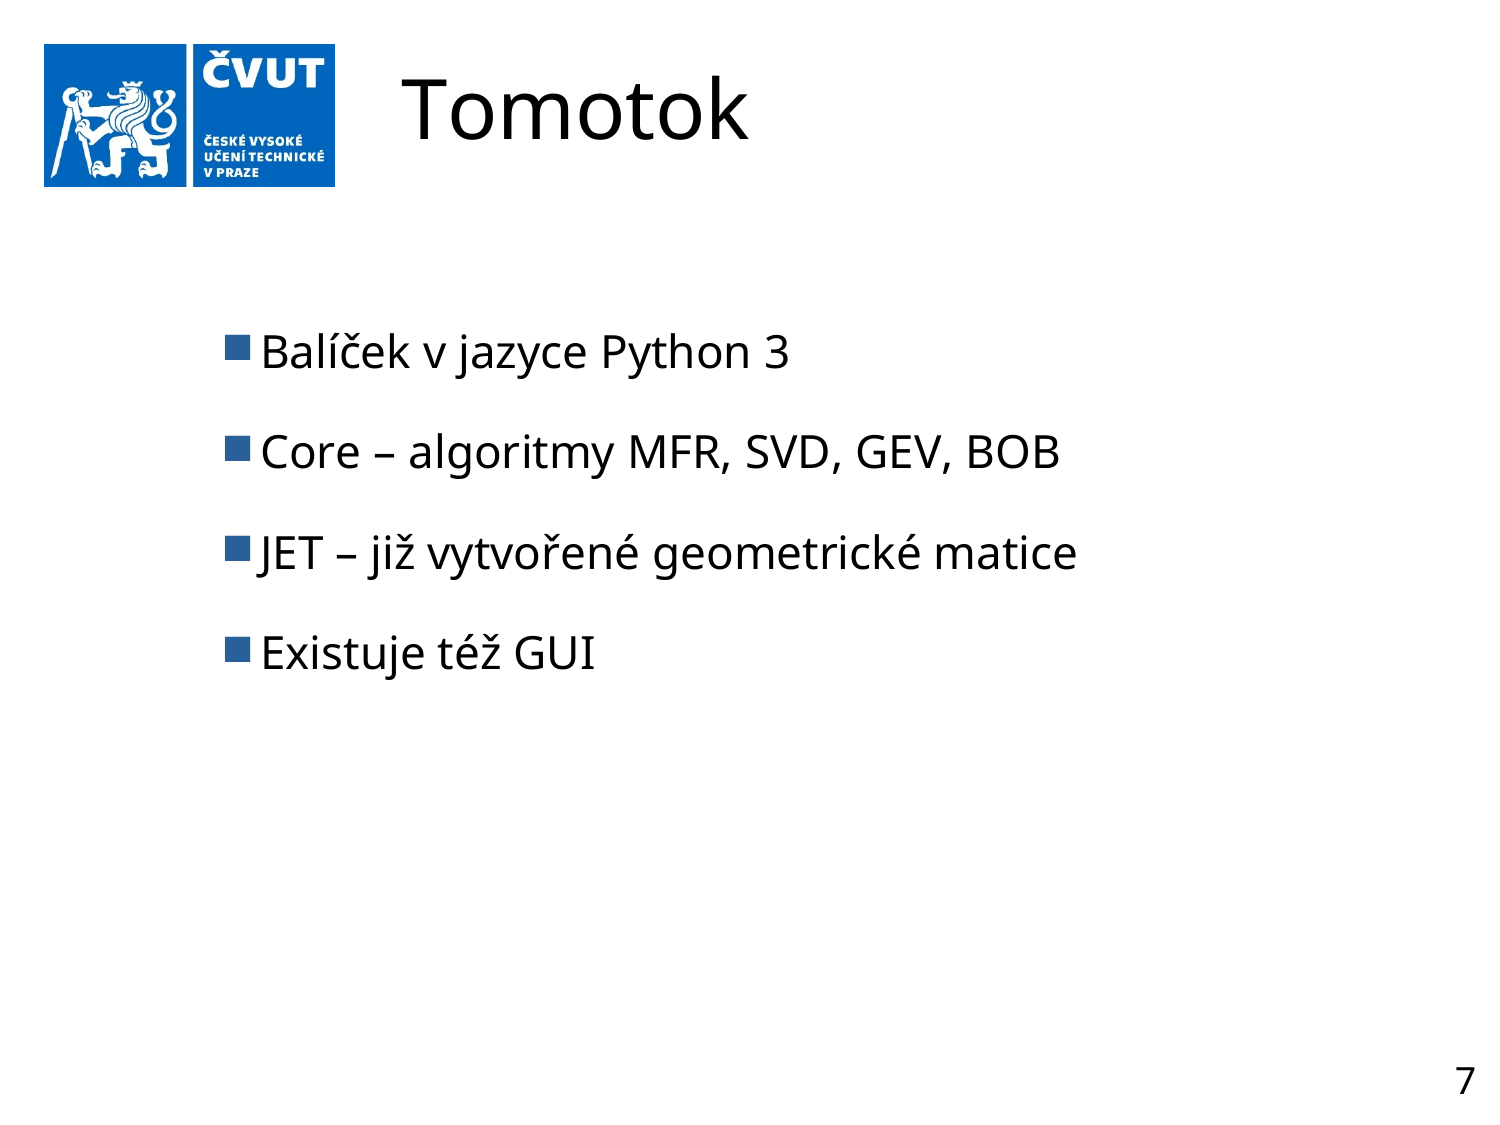

# Tomotok
Balíček v jazyce Python 3
Core – algoritmy MFR, SVD, GEV, BOB
JET – již vytvořené geometrické matice
Existuje též GUI